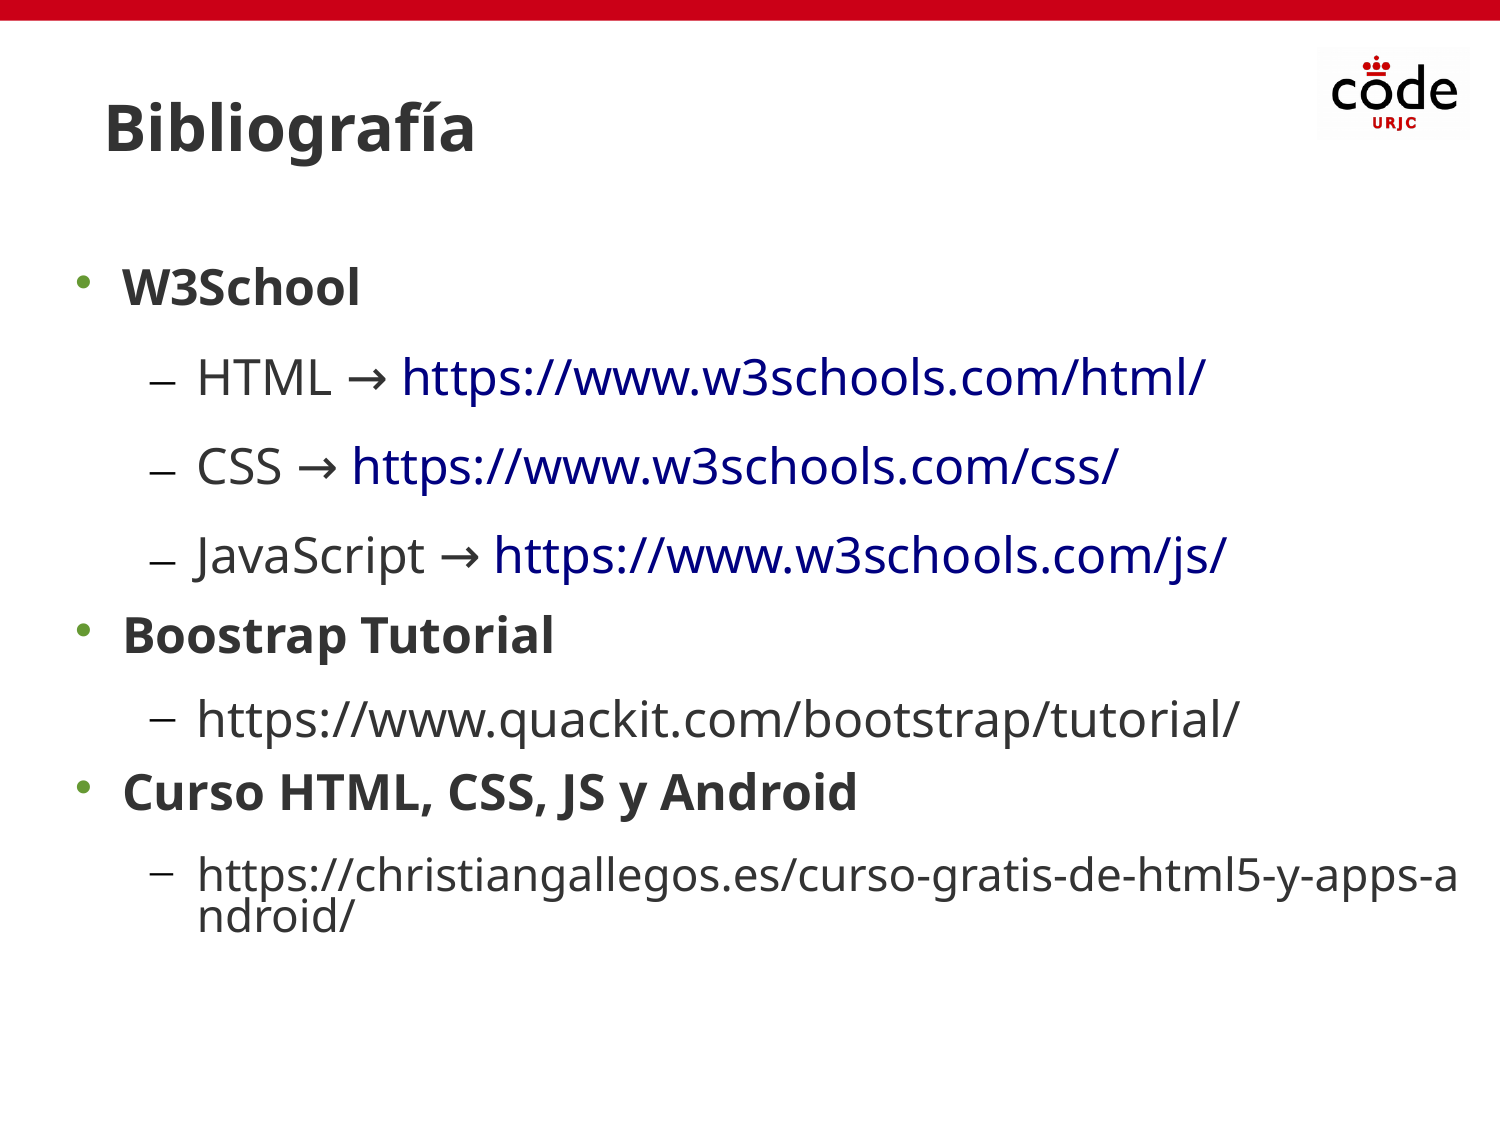

# Bibliografía
W3School
HTML → https://www.w3schools.com/html/
CSS → https://www.w3schools.com/css/
JavaScript → https://www.w3schools.com/js/
Boostrap Tutorial
https://www.quackit.com/bootstrap/tutorial/
Curso HTML, CSS, JS y Android
https://christiangallegos.es/curso-gratis-de-html5-y-apps-android/